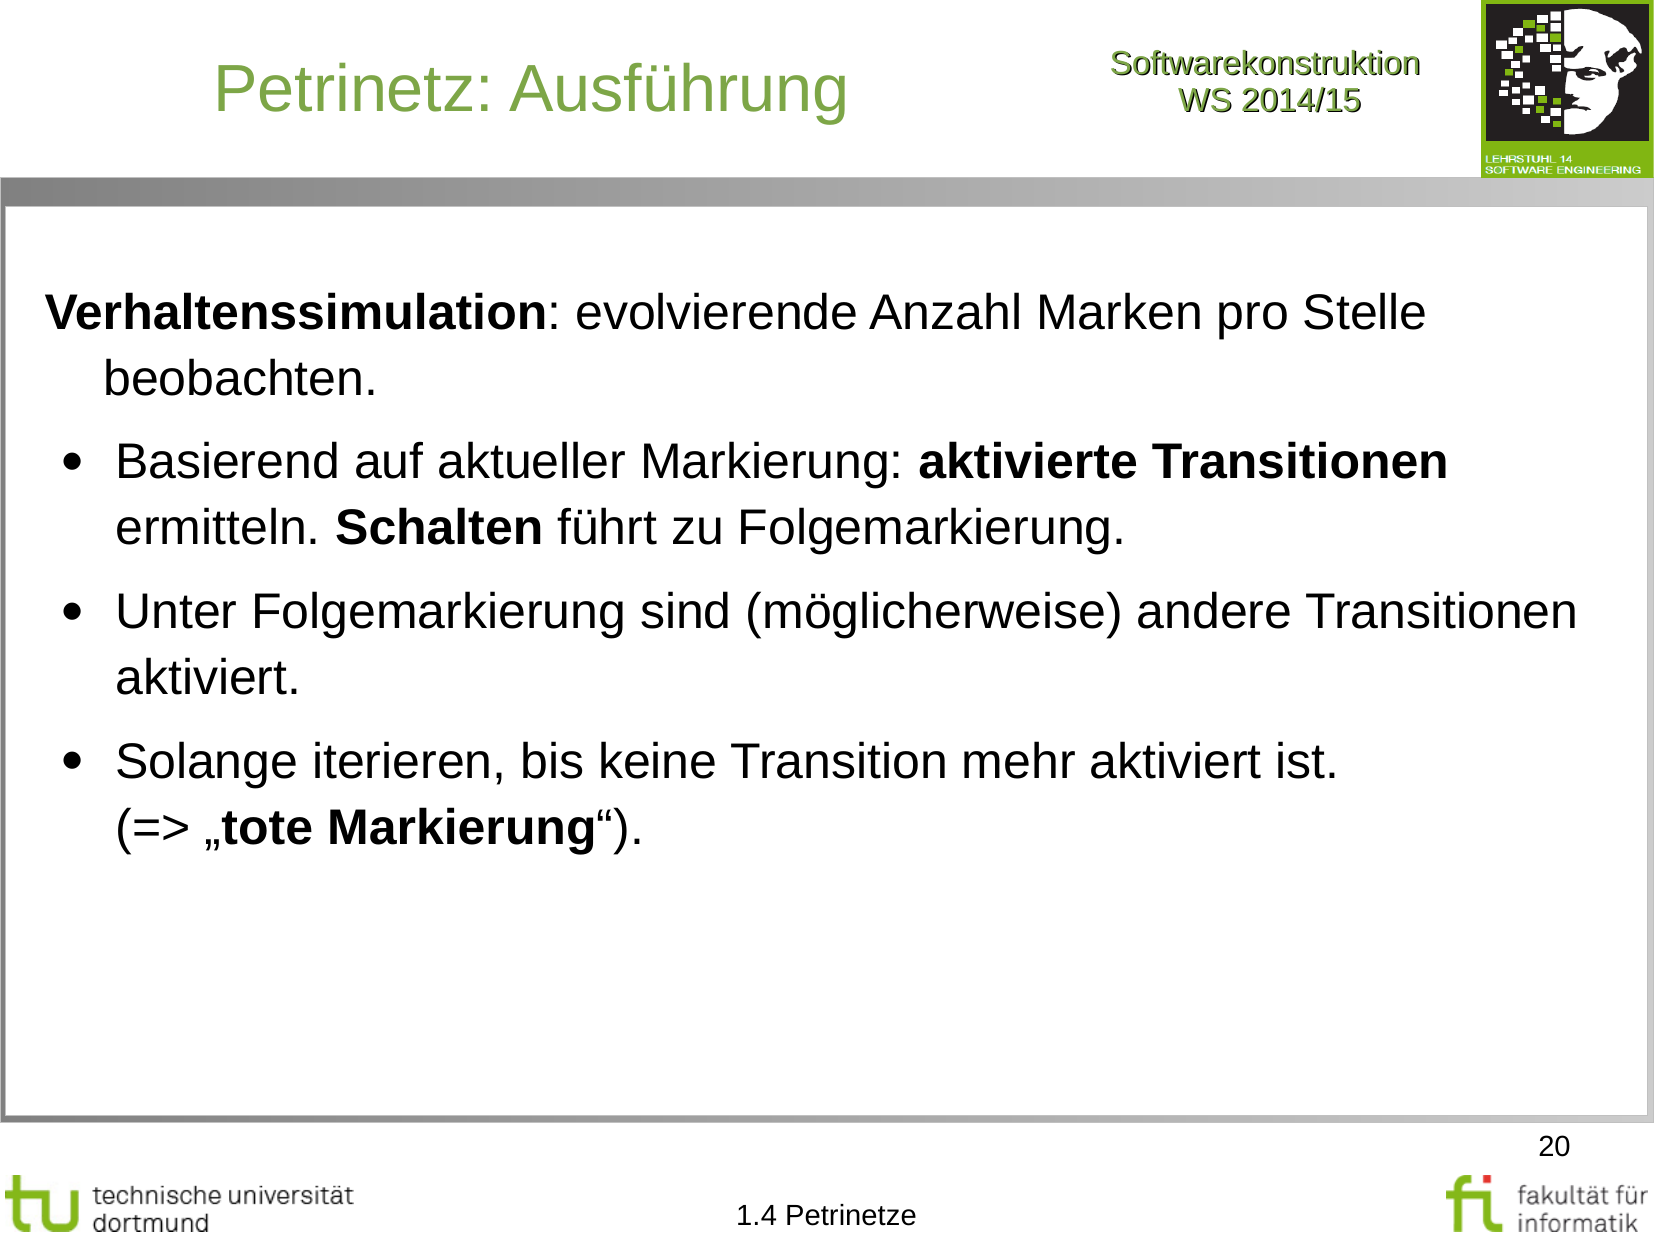

# Petrinetz: Ausführung
Verhaltenssimulation: evolvierende Anzahl Marken pro Stelle beobachten.
Basierend auf aktueller Markierung: aktivierte Transitionen ermitteln. Schalten führt zu Folgemarkierung.
Unter Folgemarkierung sind (möglicherweise) andere Transitionen aktiviert.
Solange iterieren, bis keine Transition mehr aktiviert ist.
(=> „tote Markierung“).
20
1.4 Petrinetze